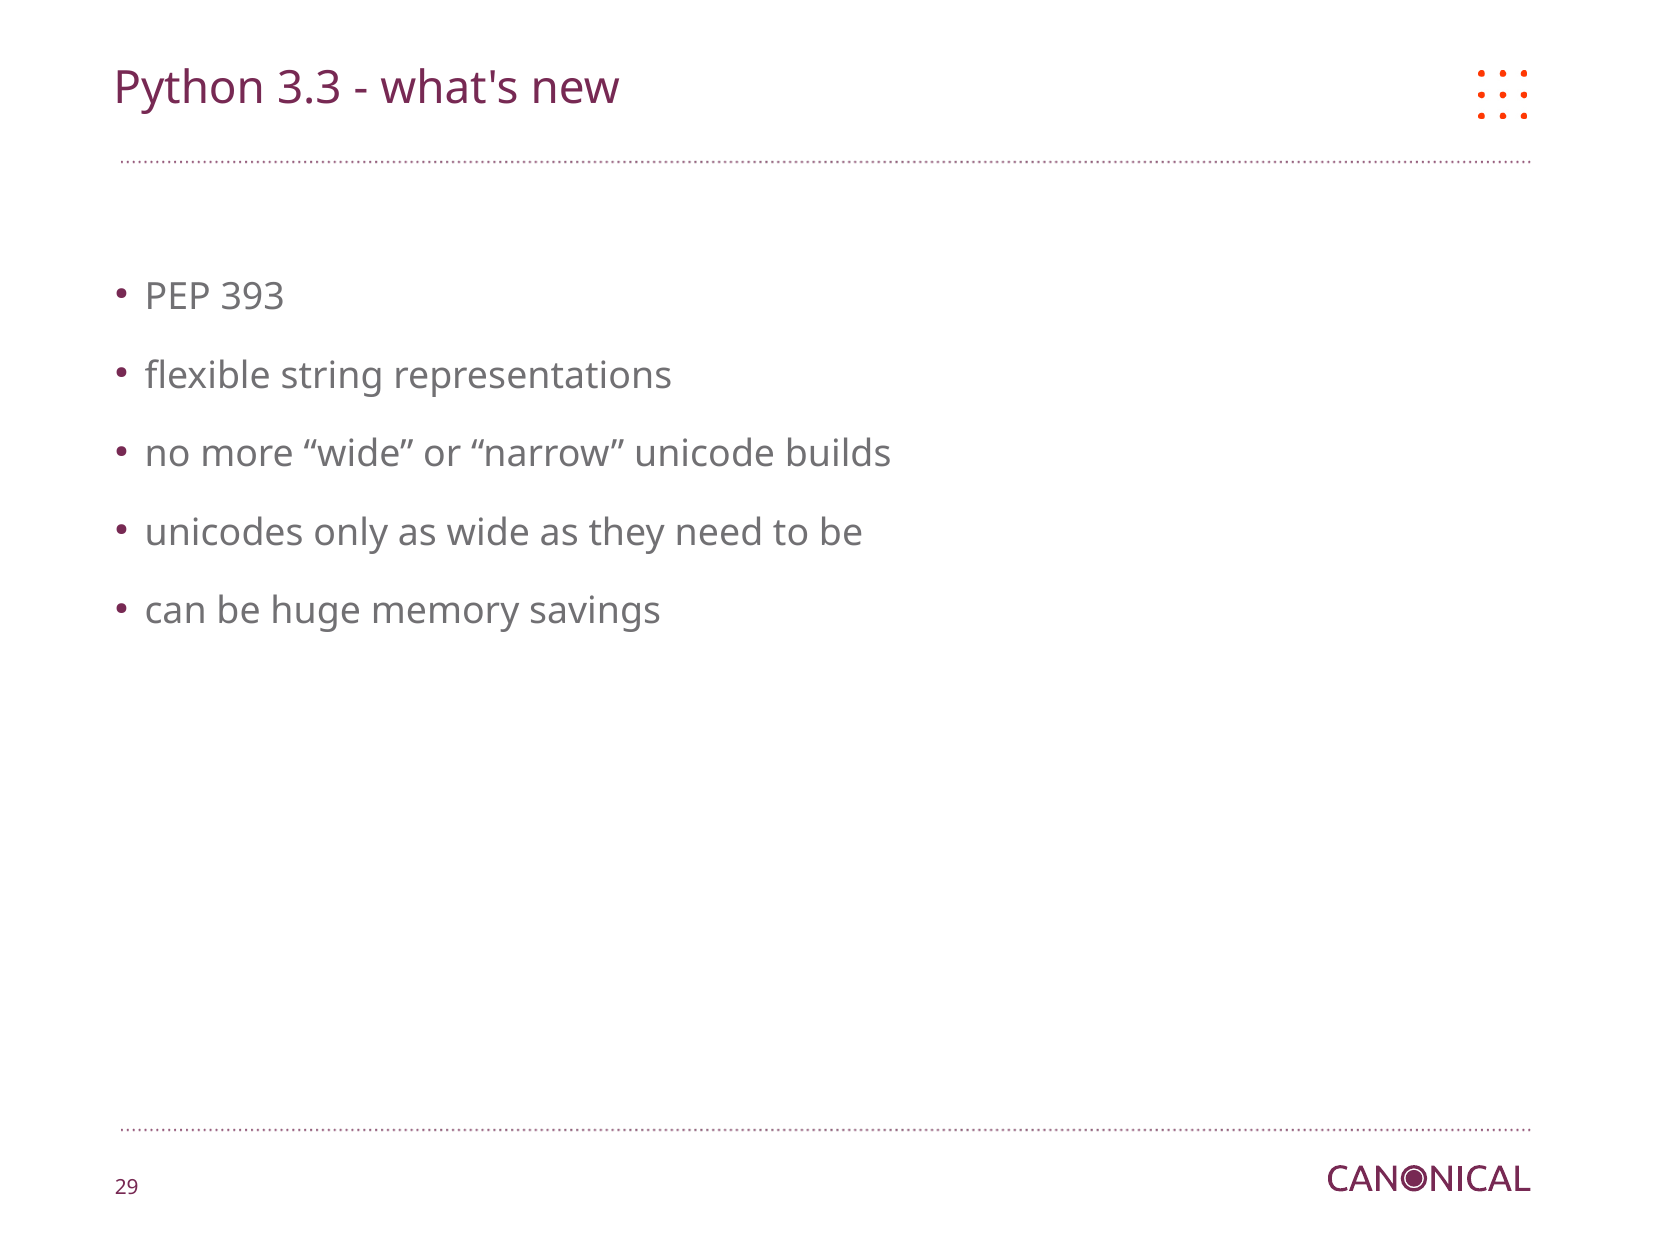

# Python 3.3 - what's new
PEP 393
flexible string representations
no more “wide” or “narrow” unicode builds
unicodes only as wide as they need to be
can be huge memory savings